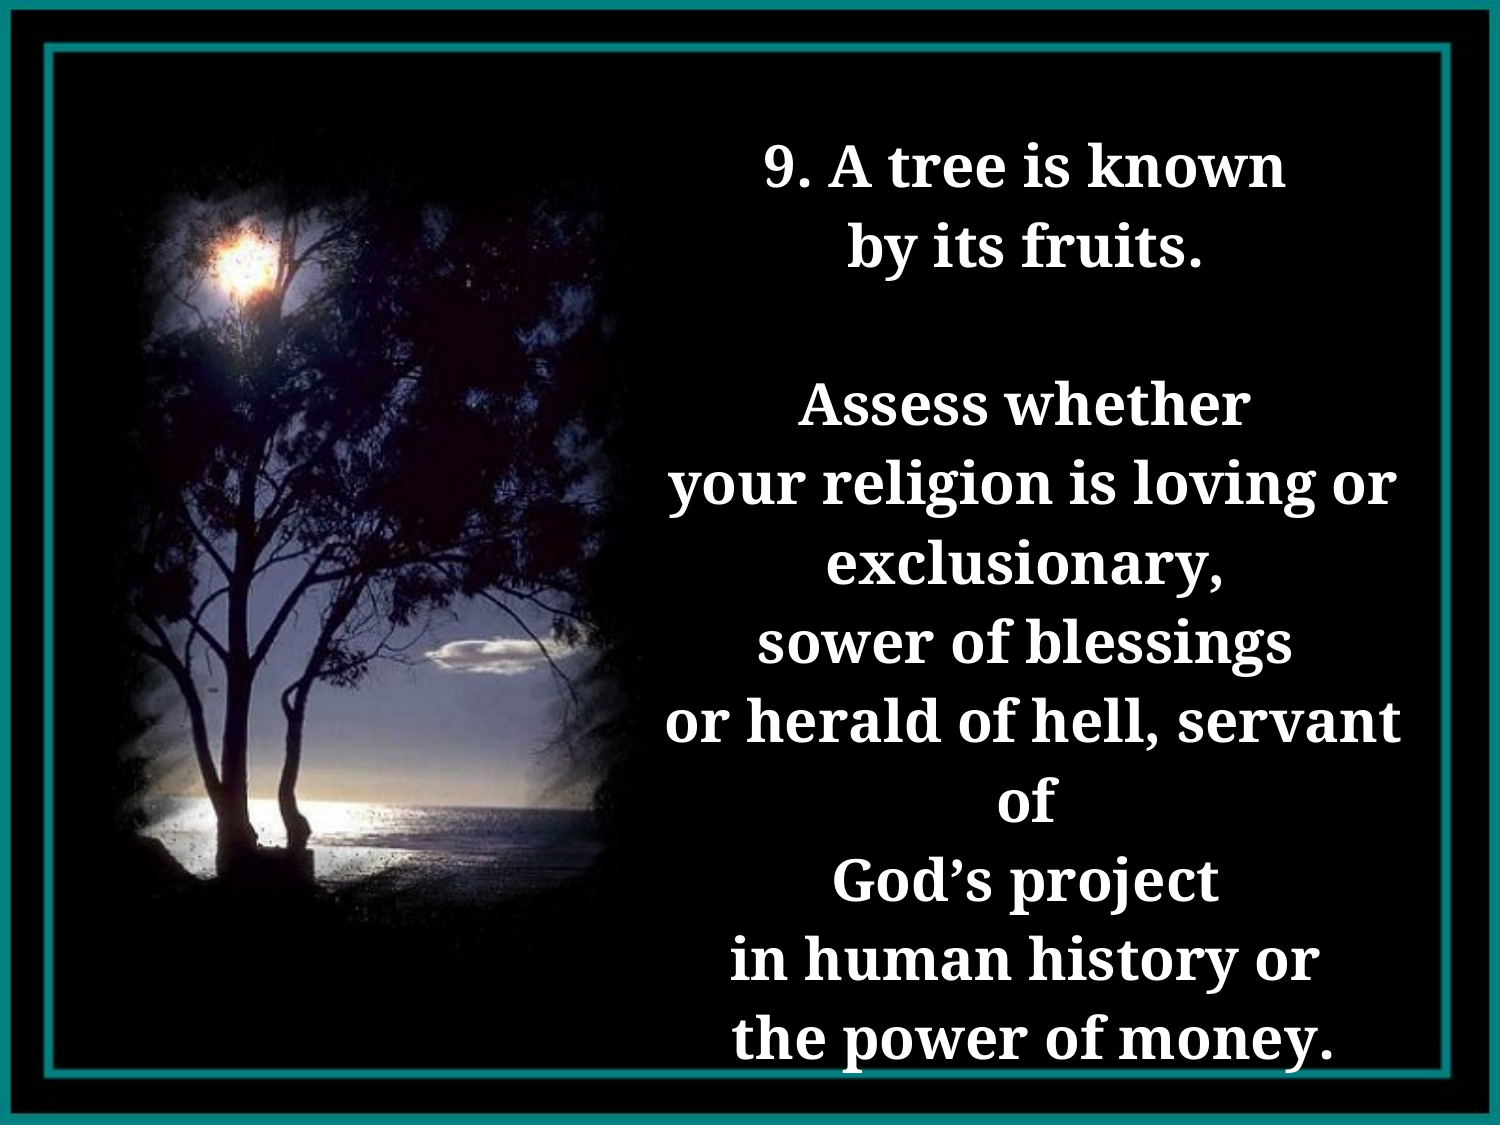

9. A tree is known
by its fruits.
Assess whether
your religion is loving or exclusionary,
sower of blessings
or herald of hell, servant of
God’s project
in human history or
the power of money.